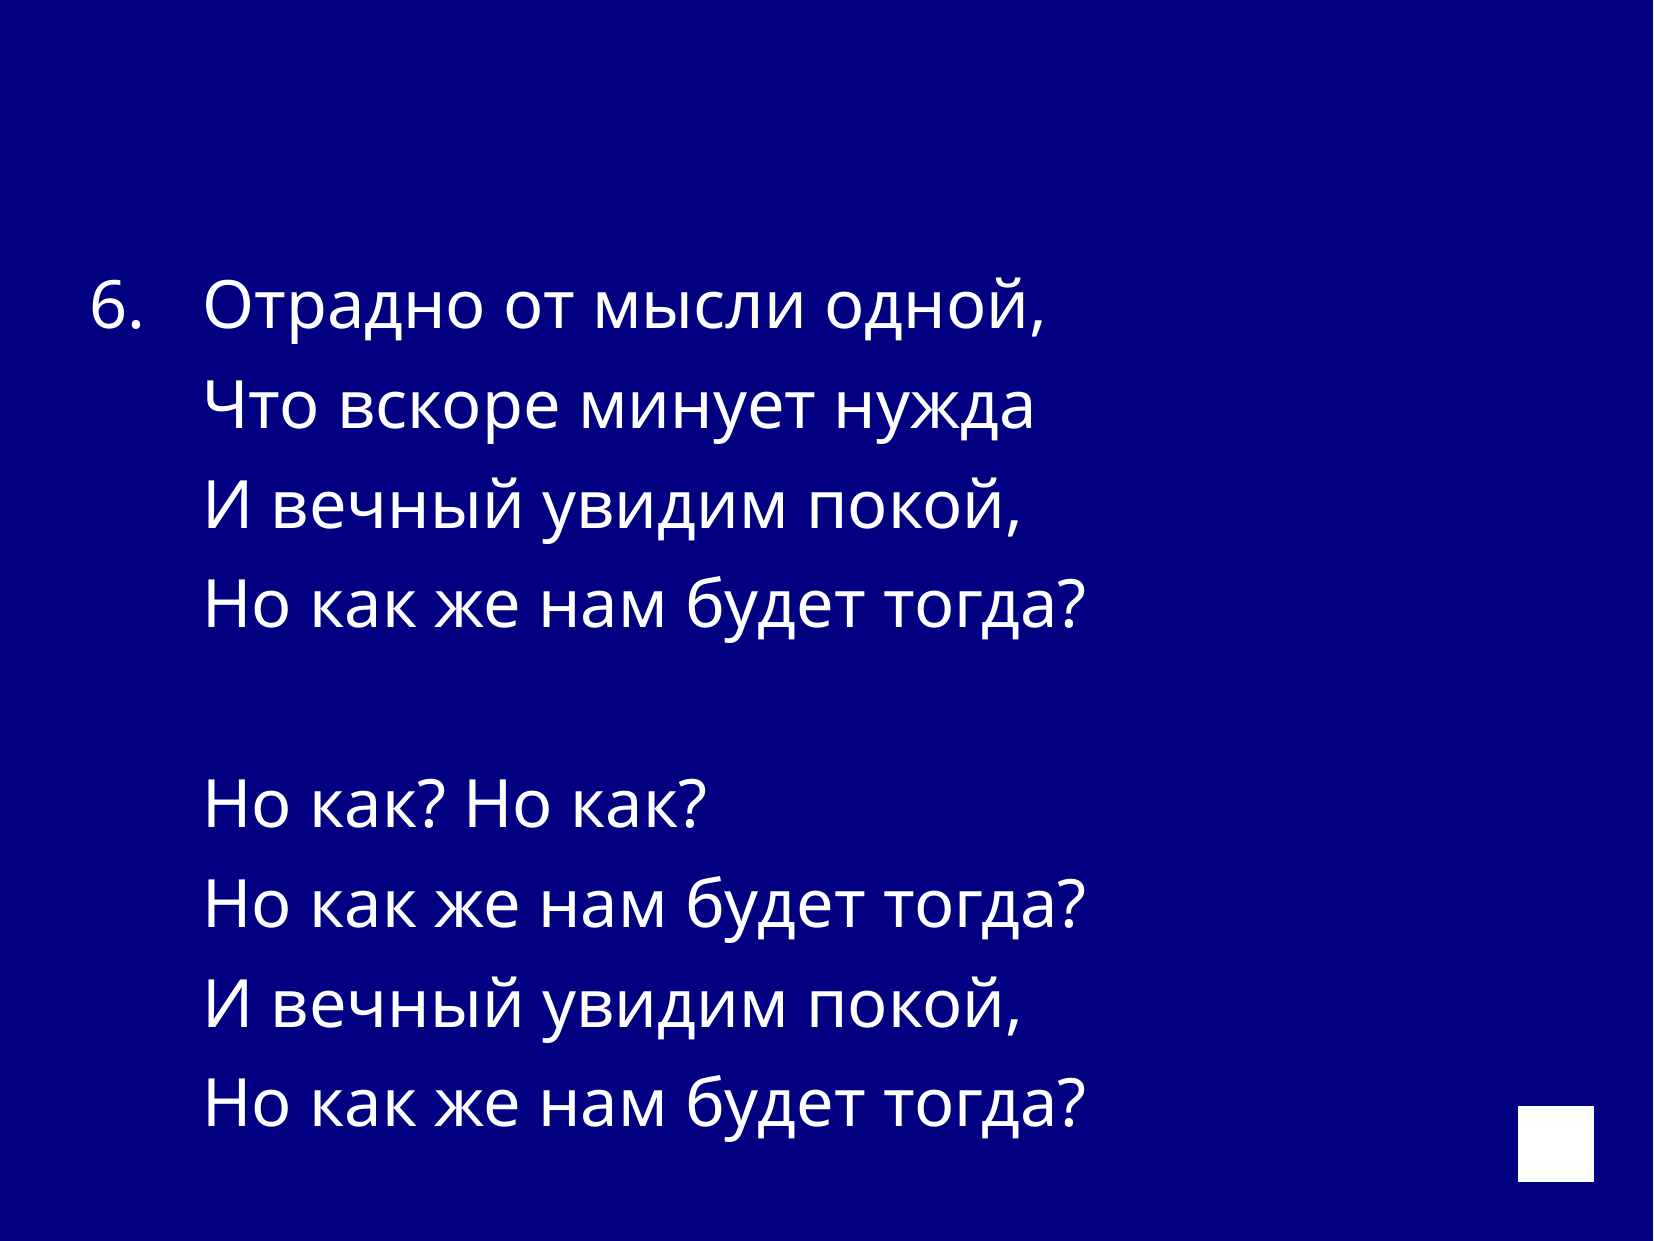

6.	Отрадно от мысли одной,
	Что вскоре минует нужда
	И вечный увидим покой,
	Но как же нам будет тогда?
	Но как? Но как?
	Но как же нам будет тогда?
	И вечный увидим покой,
	Но как же нам будет тогда?